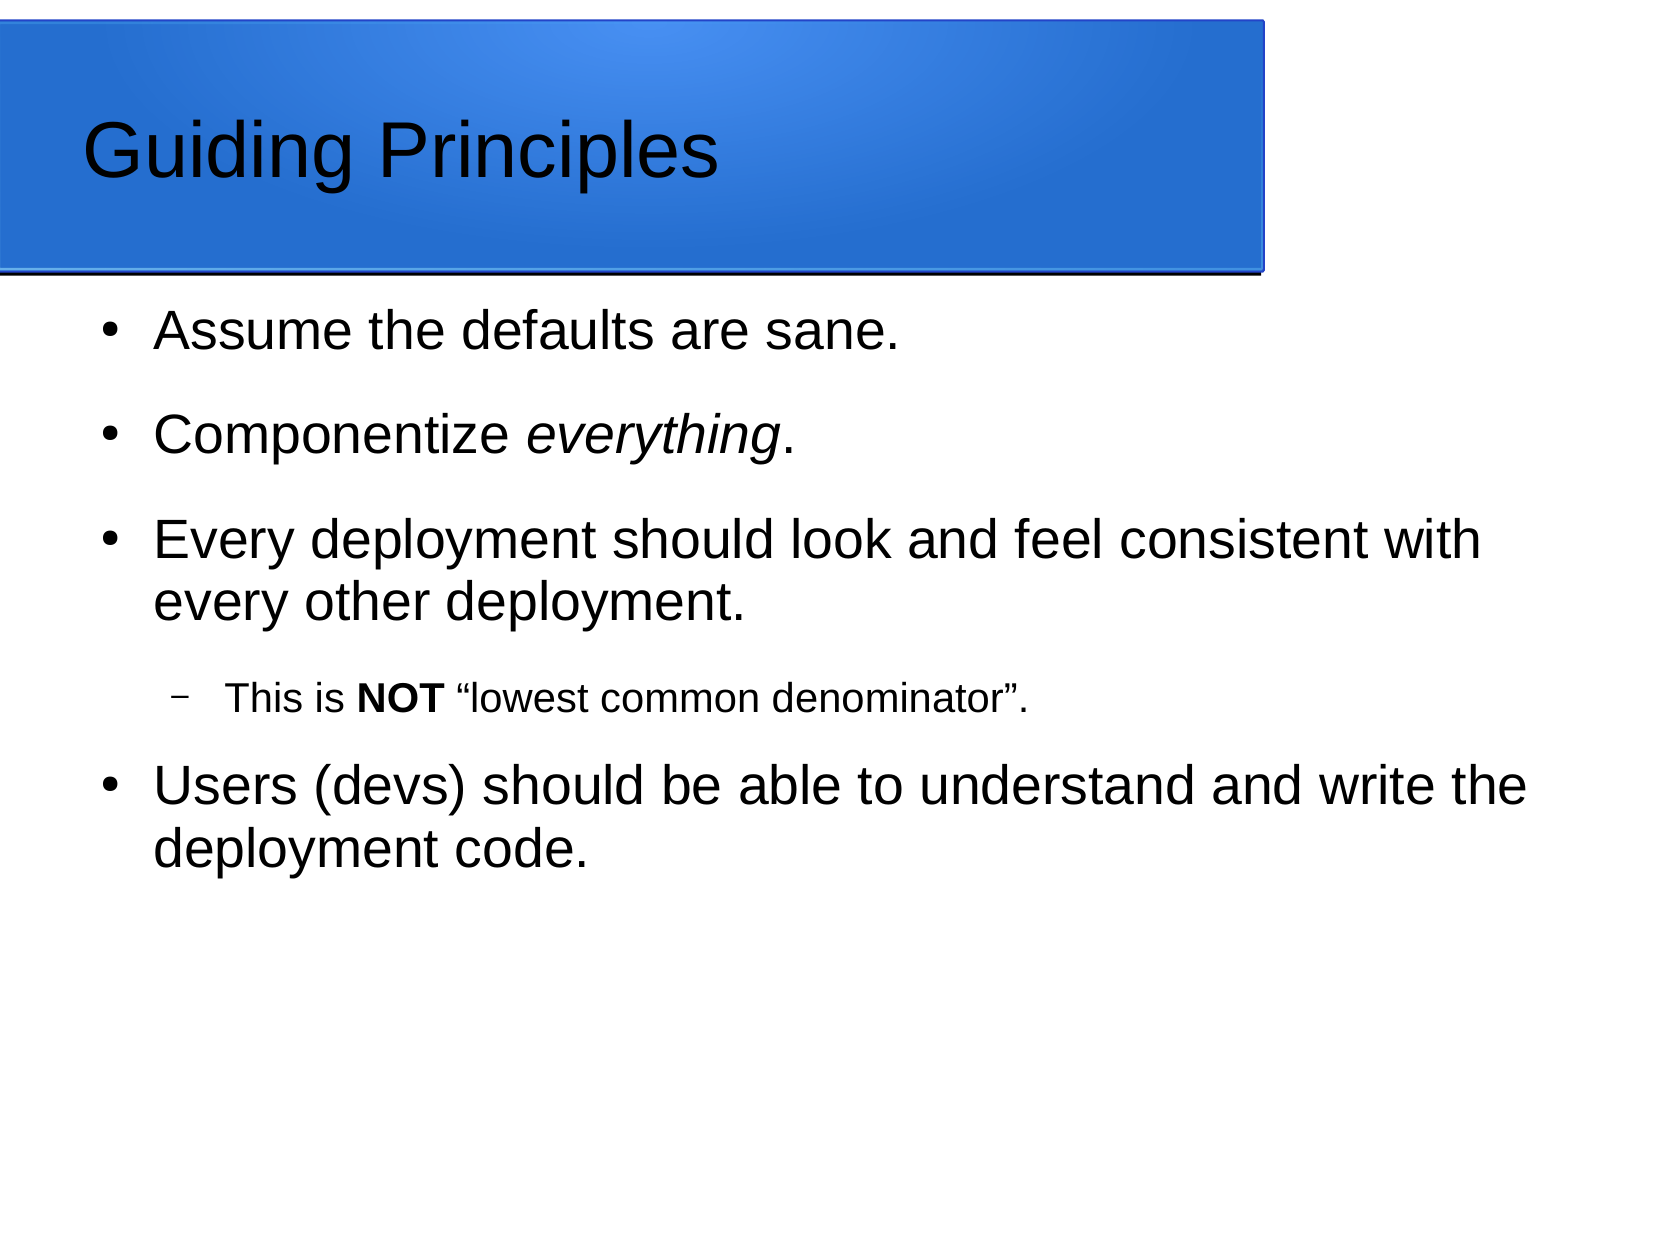

# Guiding Principles
Assume the defaults are sane.
Componentize everything.
Every deployment should look and feel consistent with every other deployment.
This is NOT “lowest common denominator”.
Users (devs) should be able to understand and write the deployment code.